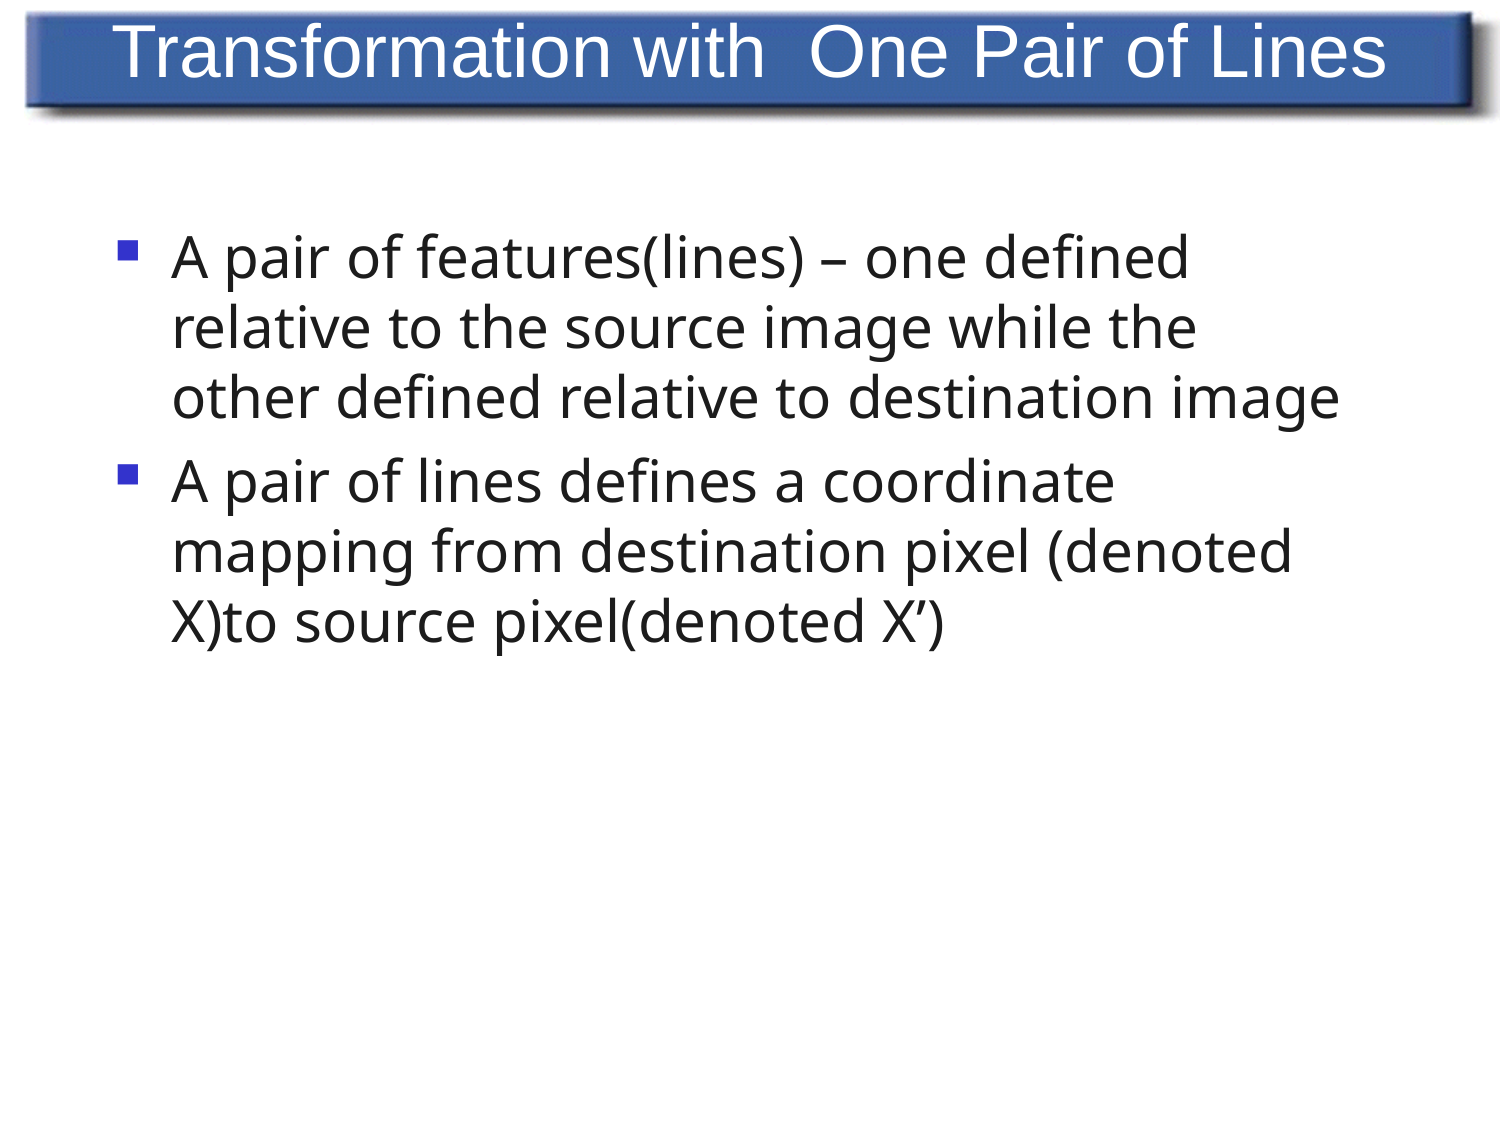

Transformation with One Pair of Lines
# A pair of features(lines) – one defined relative to the source image while the other defined relative to destination image
A pair of lines defines a coordinate mapping from destination pixel (denoted X)to source pixel(denoted X’)